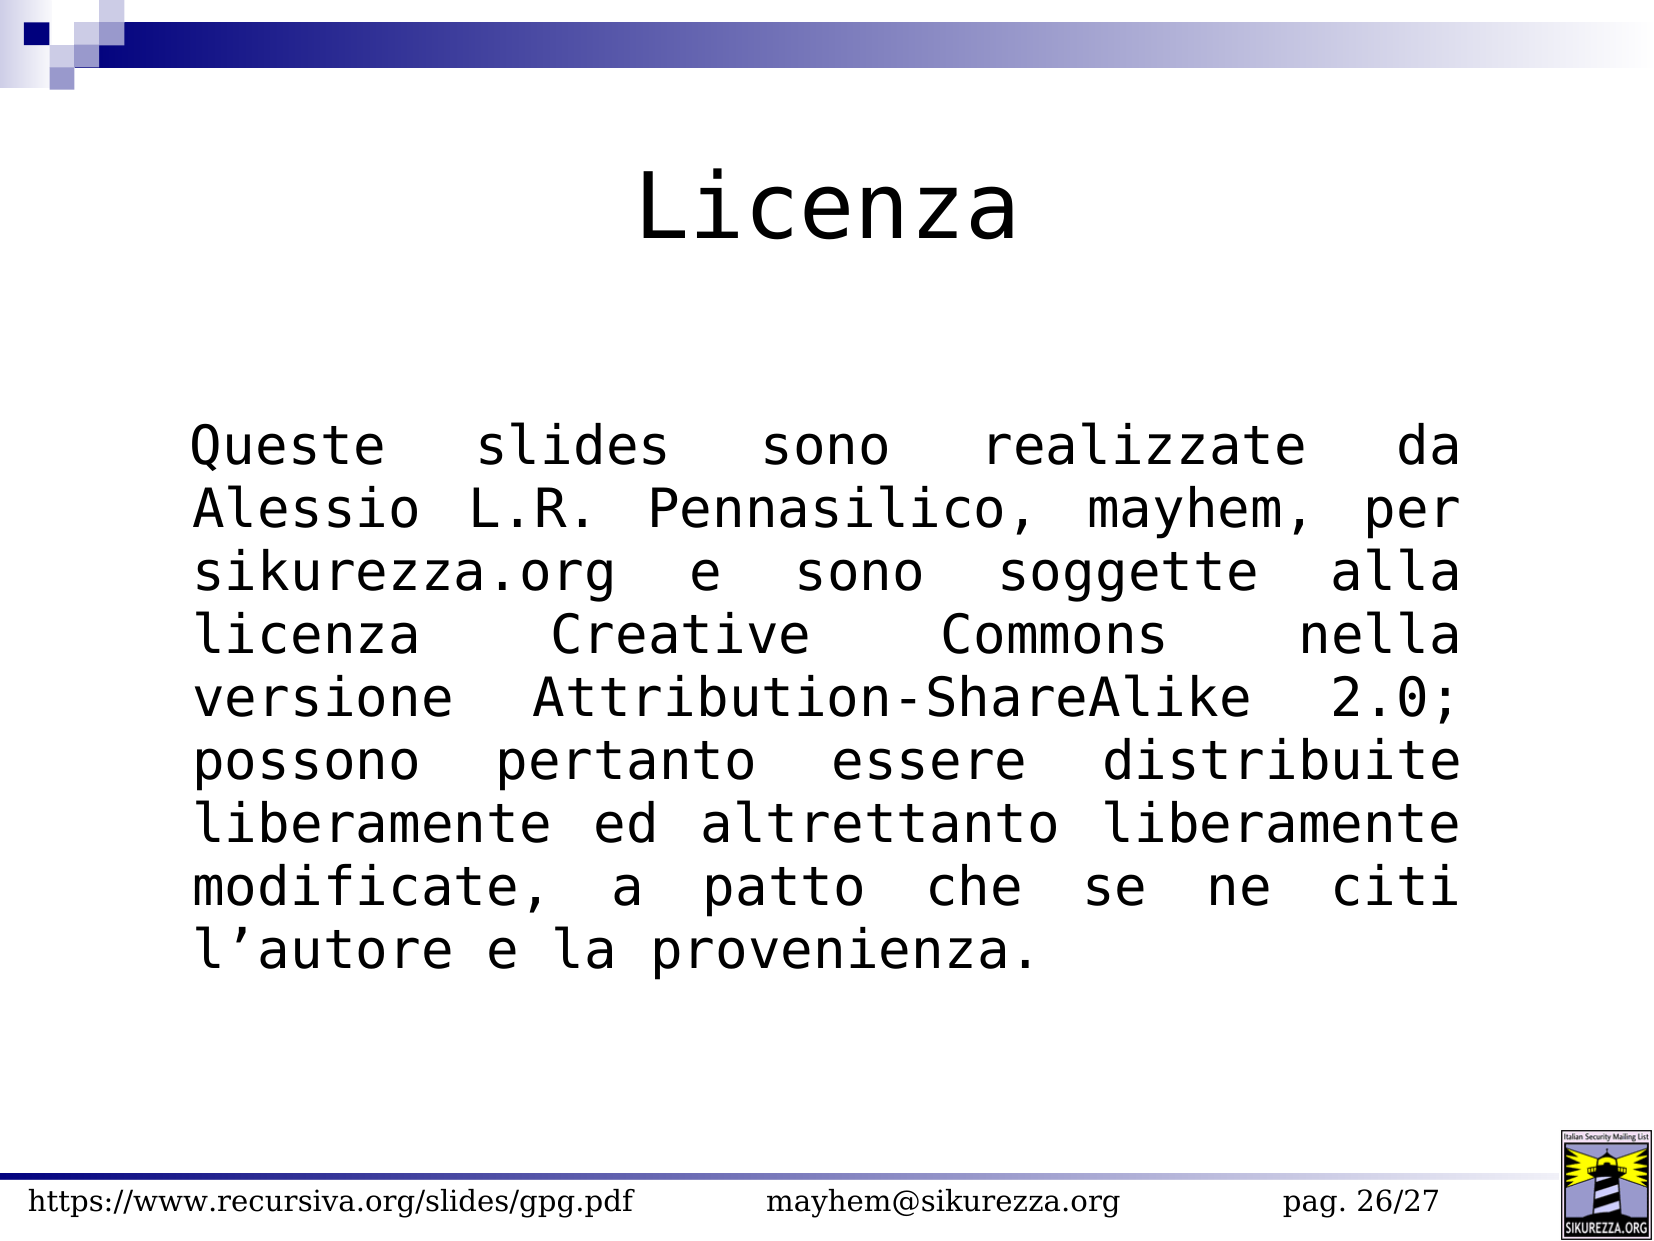

# Licenza
Queste slides sono realizzate da Alessio L.R. Pennasilico, mayhem, per sikurezza.org e sono soggette alla licenza Creative Commons nella versione Attribution-ShareAlike 2.0; possono pertanto essere distribuite liberamente ed altrettanto liberamente modificate, a patto che se ne citi l’autore e la provenienza.